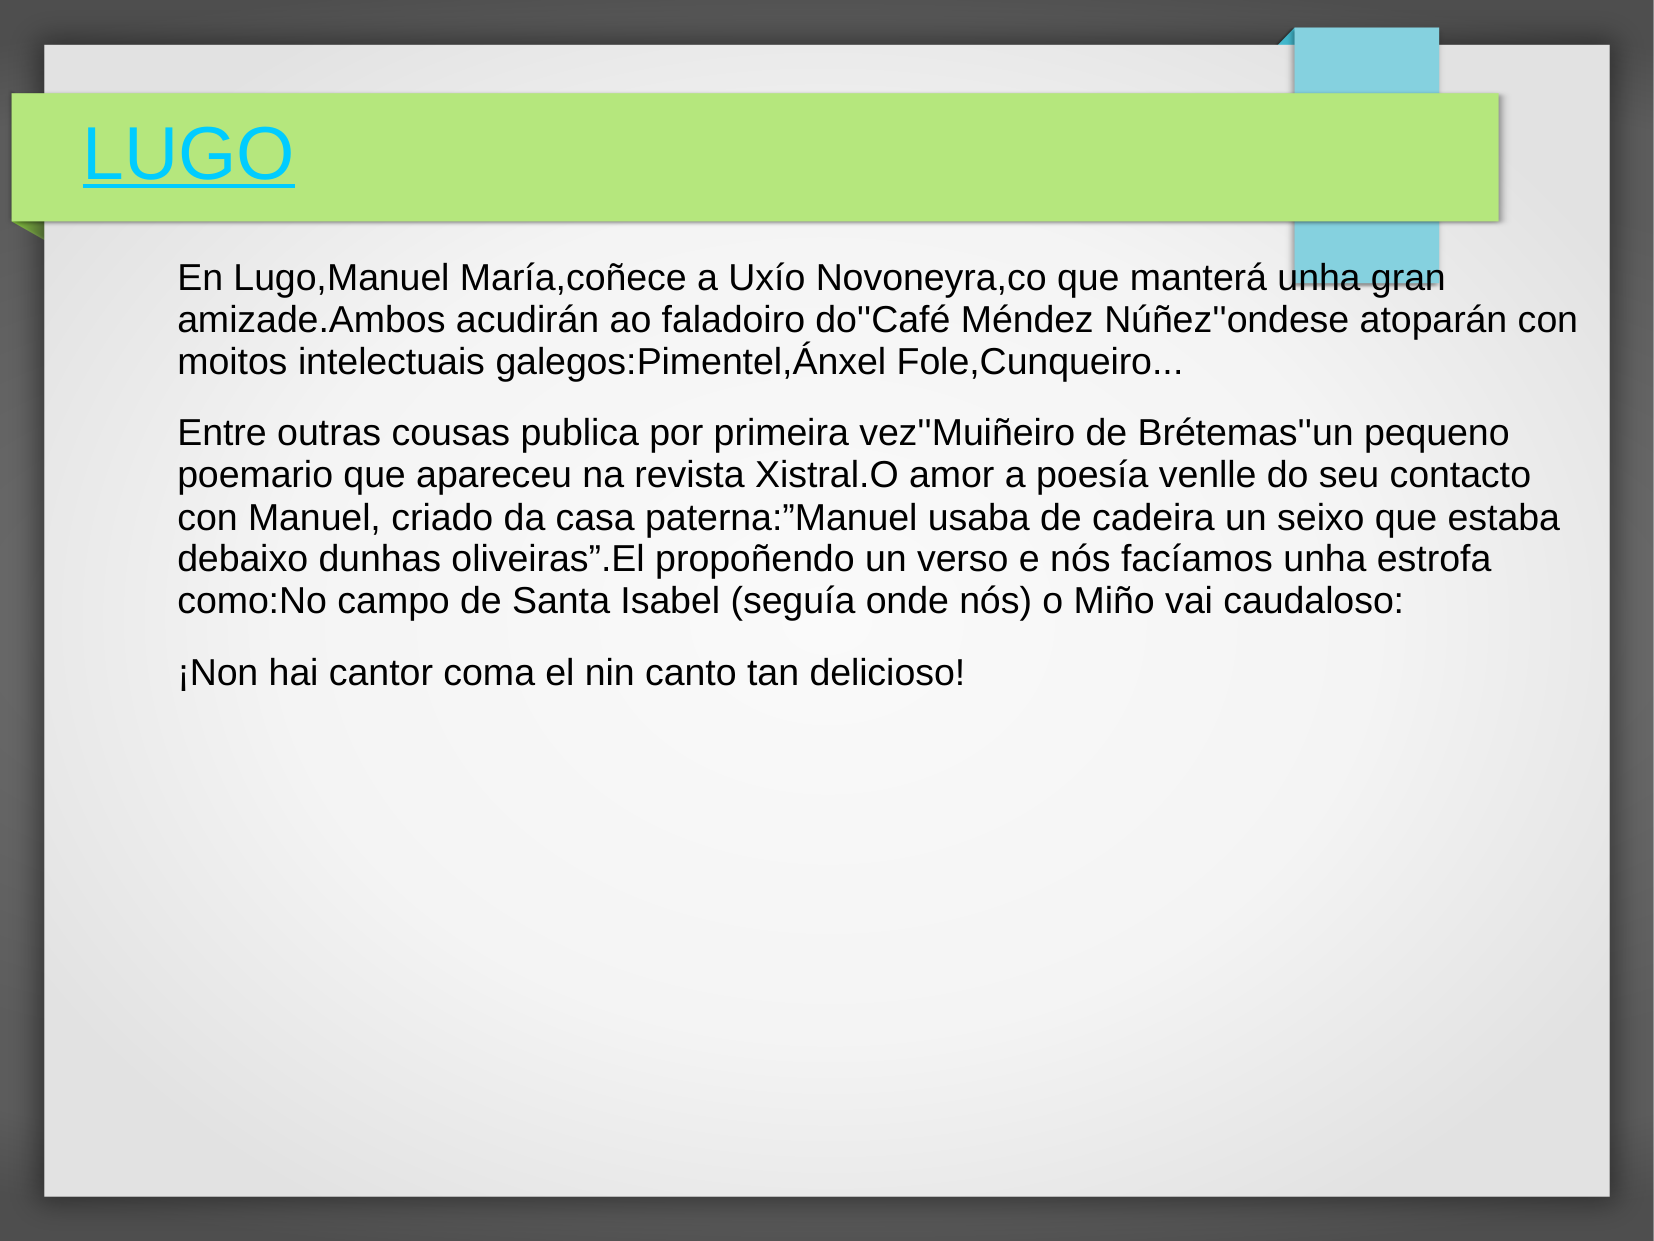

# LUGO
En Lugo,Manuel María,coñece a Uxío Novoneyra,co que manterá unha gran amizade.Ambos acudirán ao faladoiro do''Café Méndez Núñez''ondese atoparán con moitos intelectuais galegos:Pimentel,Ánxel Fole,Cunqueiro...
Entre outras cousas publica por primeira vez''Muiñeiro de Brétemas''un pequeno poemario que apareceu na revista Xistral.O amor a poesía venlle do seu contacto con Manuel, criado da casa paterna:”Manuel usaba de cadeira un seixo que estaba debaixo dunhas oliveiras”.El propoñendo un verso e nós facíamos unha estrofa como:No campo de Santa Isabel (seguía onde nós) o Miño vai caudaloso:
¡Non hai cantor coma el nin canto tan delicioso!